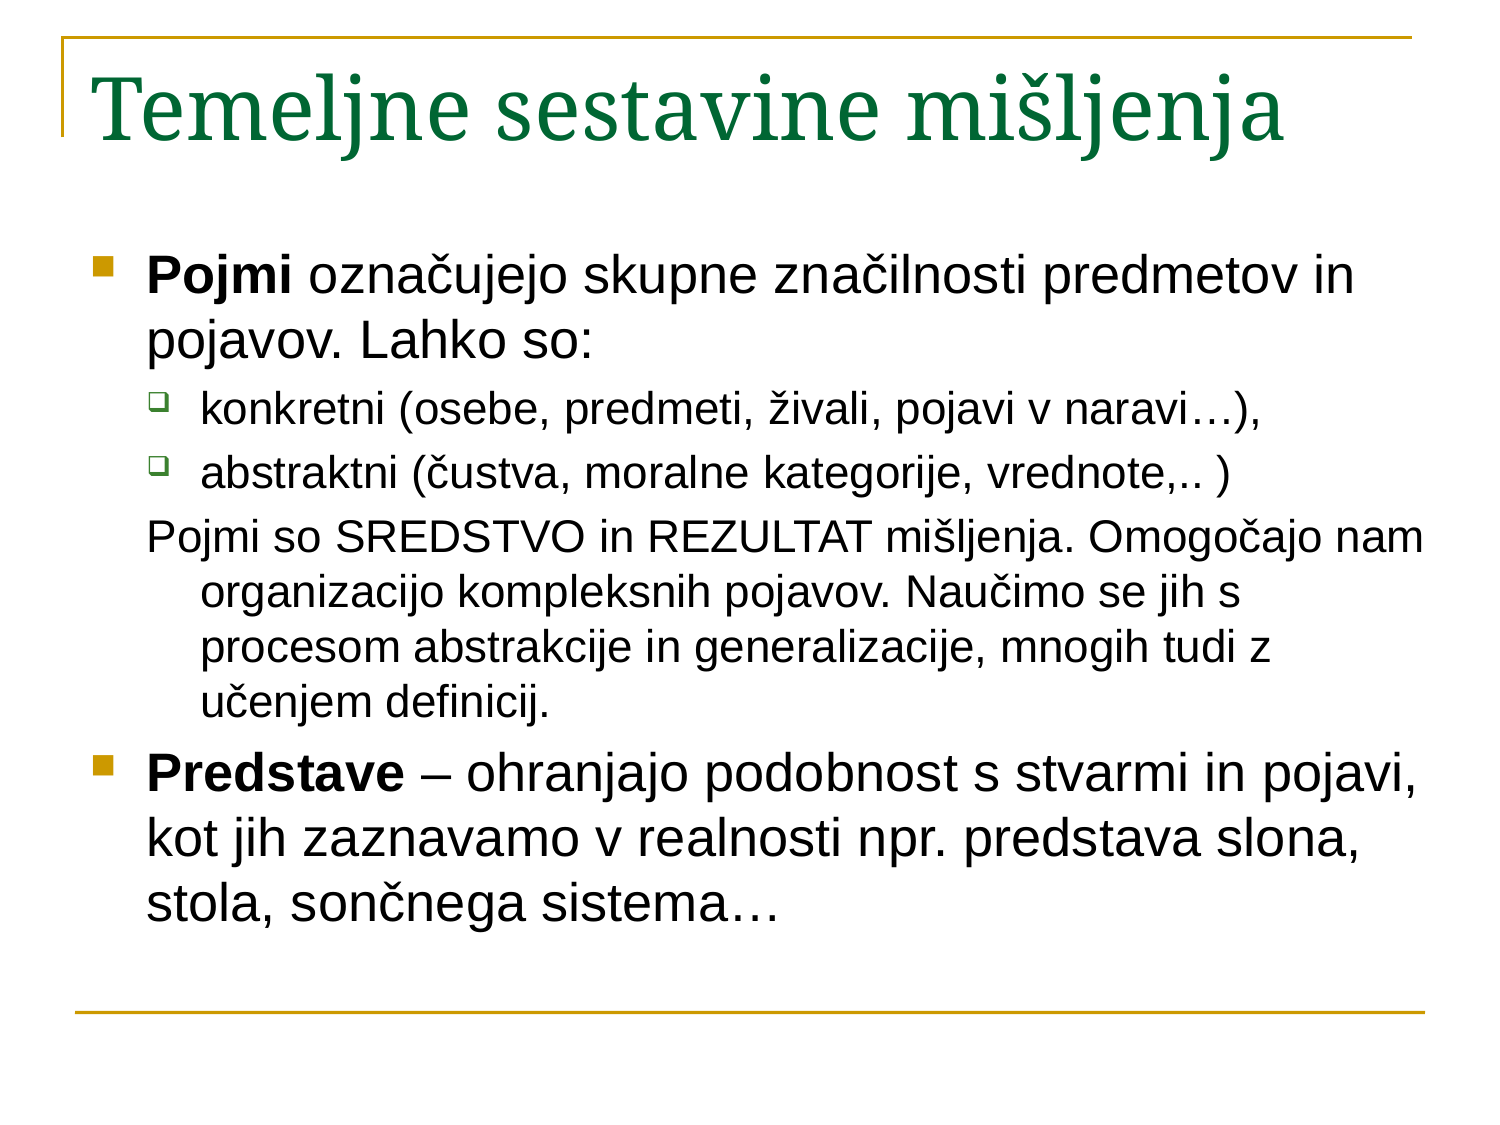

# Temeljne sestavine mišljenja
Pojmi označujejo skupne značilnosti predmetov in pojavov. Lahko so:
konkretni (osebe, predmeti, živali, pojavi v naravi…),
abstraktni (čustva, moralne kategorije, vrednote,.. )
Pojmi so SREDSTVO in REZULTAT mišljenja. Omogočajo nam organizacijo kompleksnih pojavov. Naučimo se jih s procesom abstrakcije in generalizacije, mnogih tudi z učenjem definicij.
Predstave – ohranjajo podobnost s stvarmi in pojavi, kot jih zaznavamo v realnosti npr. predstava slona, stola, sončnega sistema…